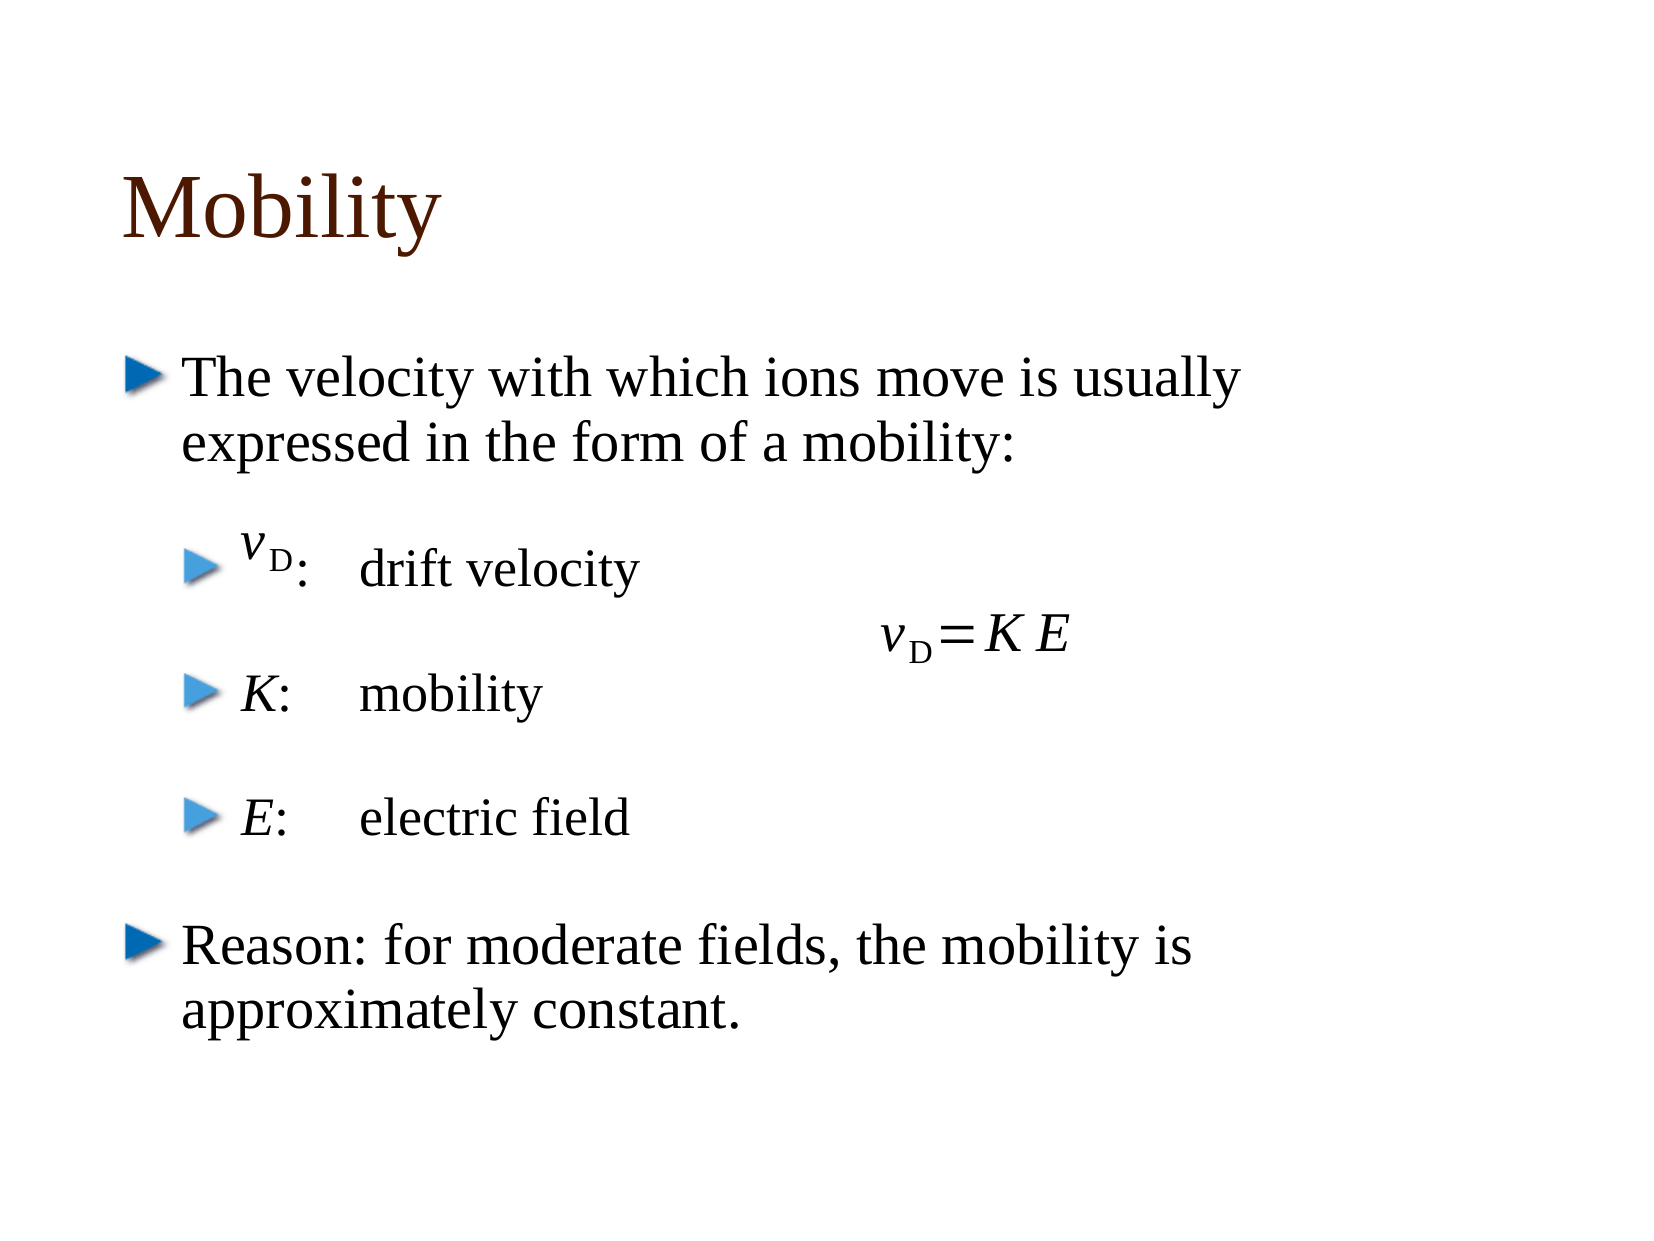

# Mobility
The velocity with which ions move is usually expressed in the form of a mobility:
 :	drift velocity
K:	mobility
E:	electric field
Reason: for moderate fields, the mobility is approximately constant.